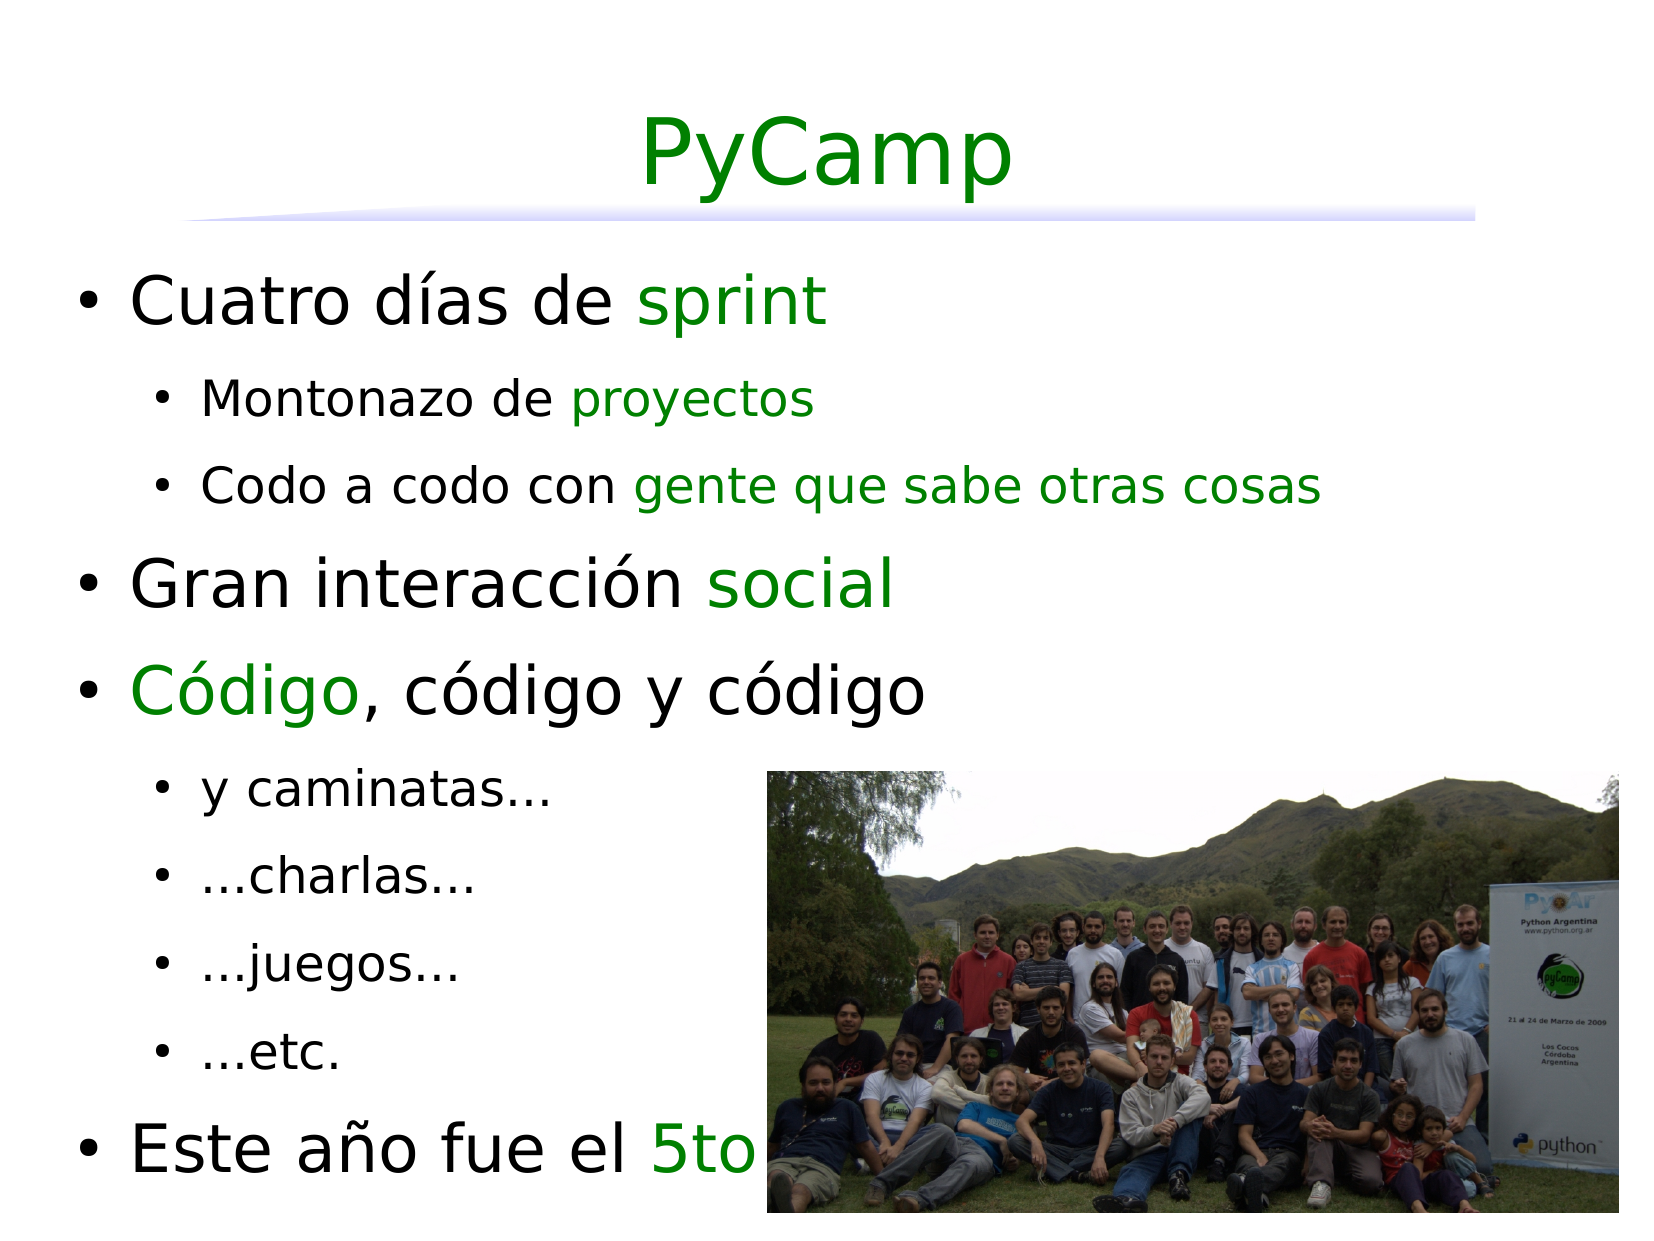

# PyCamp
Cuatro días de sprint
Montonazo de proyectos
Codo a codo con gente que sabe otras cosas
Gran interacción social
Código, código y código
y caminatas...
...charlas...
...juegos...
...etc.
Este año fue el 5to